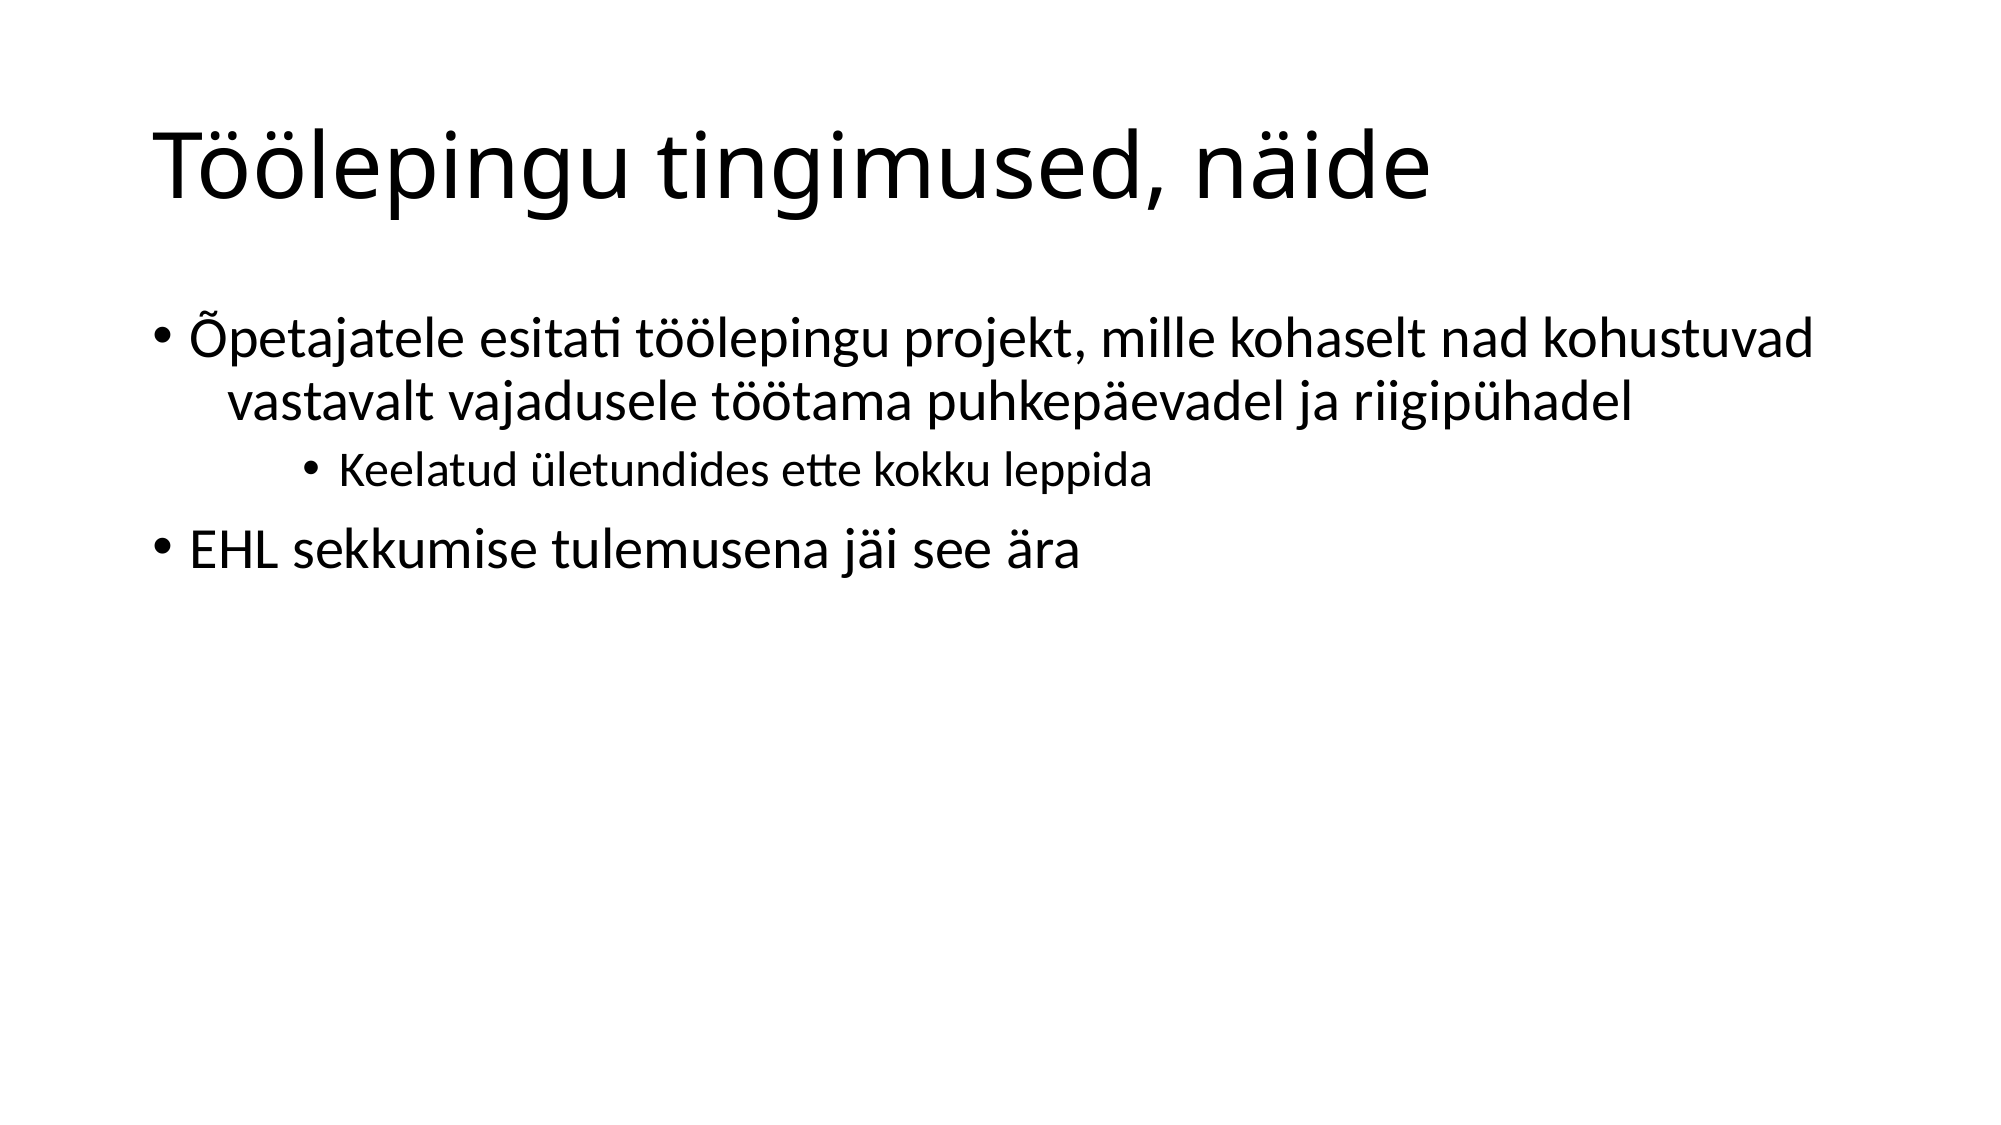

# Töölepingu tingimused, näide
Õpetajatele esitati töölepingu projekt, mille kohaselt nad kohustuvad vastavalt vajadusele töötama puhkepäevadel ja riigipühadel
Keelatud ületundides ette kokku leppida
EHL sekkumise tulemusena jäi see ära